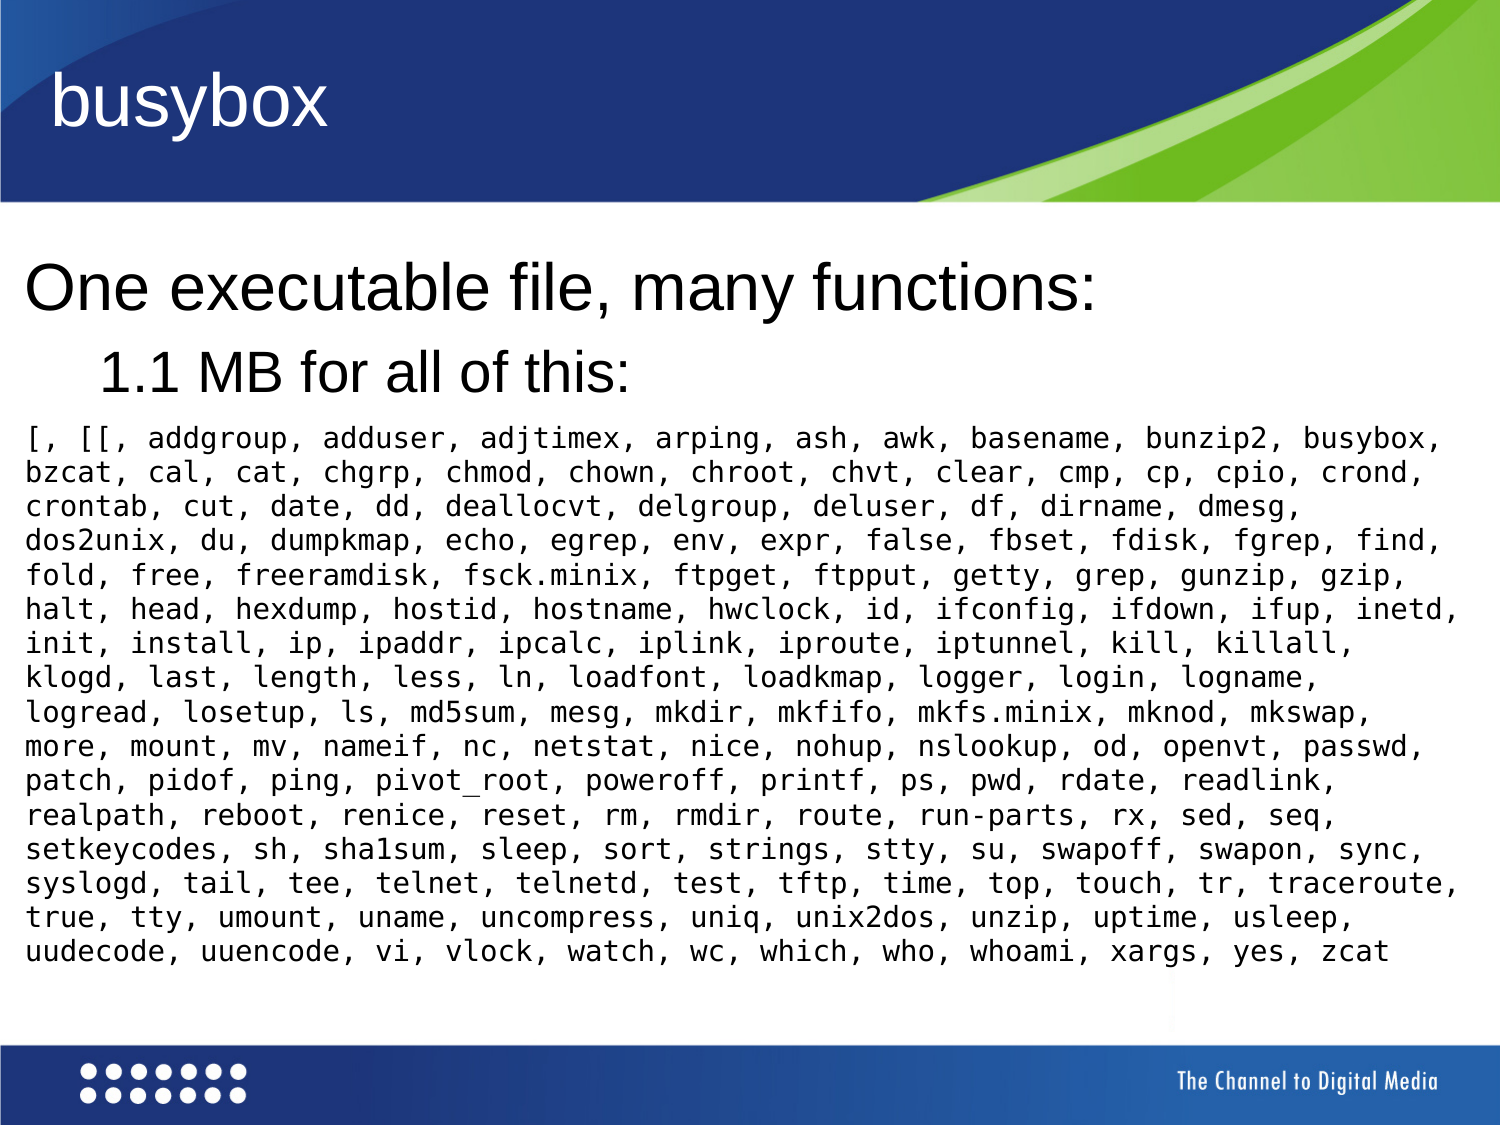

# busybox
One executable file, many functions:
1.1 MB for all of this:
[, [[, addgroup, adduser, adjtimex, arping, ash, awk, basename, bunzip2, busybox, bzcat, cal, cat, chgrp, chmod, chown, chroot, chvt, clear, cmp, cp, cpio, crond, crontab, cut, date, dd, deallocvt, delgroup, deluser, df, dirname, dmesg, dos2unix, du, dumpkmap, echo, egrep, env, expr, false, fbset, fdisk, fgrep, find, fold, free, freeramdisk, fsck.minix, ftpget, ftpput, getty, grep, gunzip, gzip, halt, head, hexdump, hostid, hostname, hwclock, id, ifconfig, ifdown, ifup, inetd, init, install, ip, ipaddr, ipcalc, iplink, iproute, iptunnel, kill, killall, klogd, last, length, less, ln, loadfont, loadkmap, logger, login, logname, logread, losetup, ls, md5sum, mesg, mkdir, mkfifo, mkfs.minix, mknod, mkswap, more, mount, mv, nameif, nc, netstat, nice, nohup, nslookup, od, openvt, passwd, patch, pidof, ping, pivot_root, poweroff, printf, ps, pwd, rdate, readlink, realpath, reboot, renice, reset, rm, rmdir, route, run-parts, rx, sed, seq, setkeycodes, sh, sha1sum, sleep, sort, strings, stty, su, swapoff, swapon, sync, syslogd, tail, tee, telnet, telnetd, test, tftp, time, top, touch, tr, traceroute, true, tty, umount, uname, uncompress, uniq, unix2dos, unzip, uptime, usleep, uudecode, uuencode, vi, vlock, watch, wc, which, who, whoami, xargs, yes, zcat